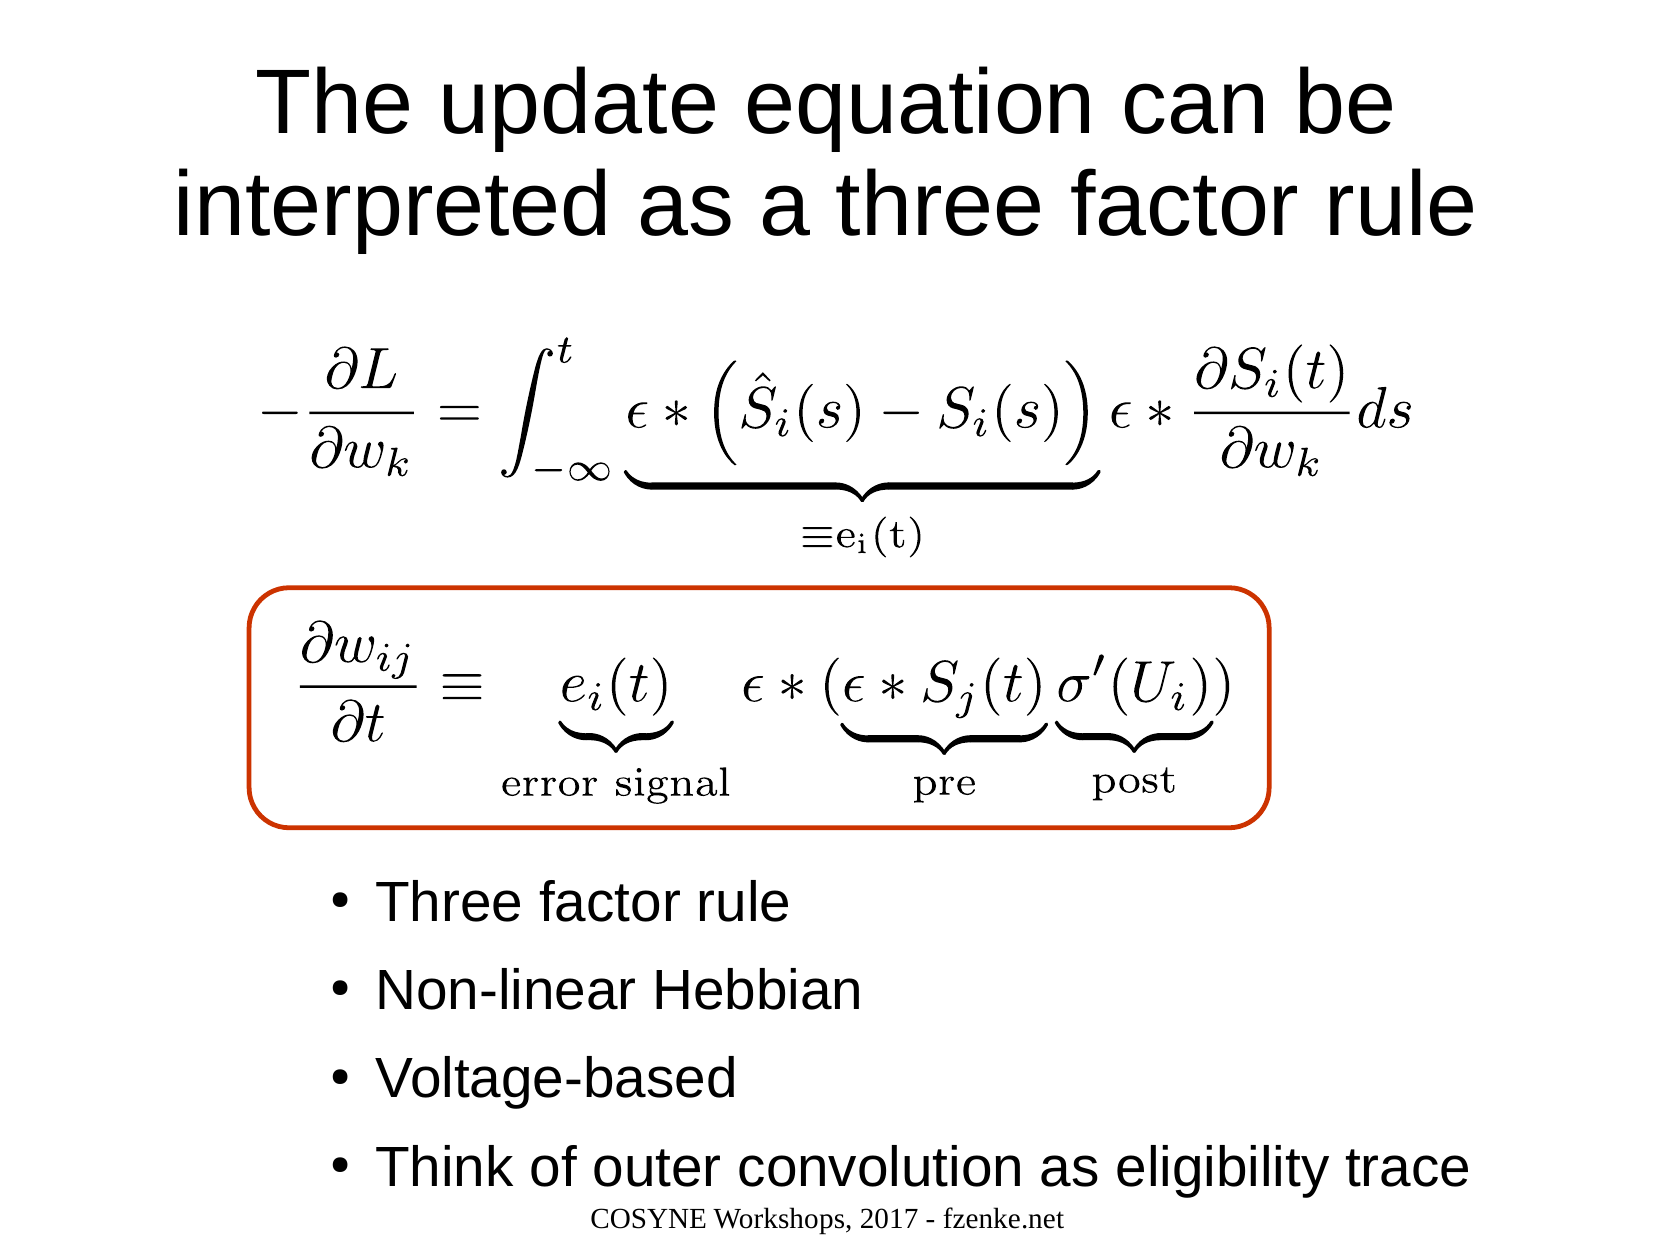

# The update equation can be interpreted as a three factor rule
Three factor rule
Non-linear Hebbian
Voltage-based
Think of outer convolution as eligibility trace
COSYNE Workshops, 2017 - fzenke.net